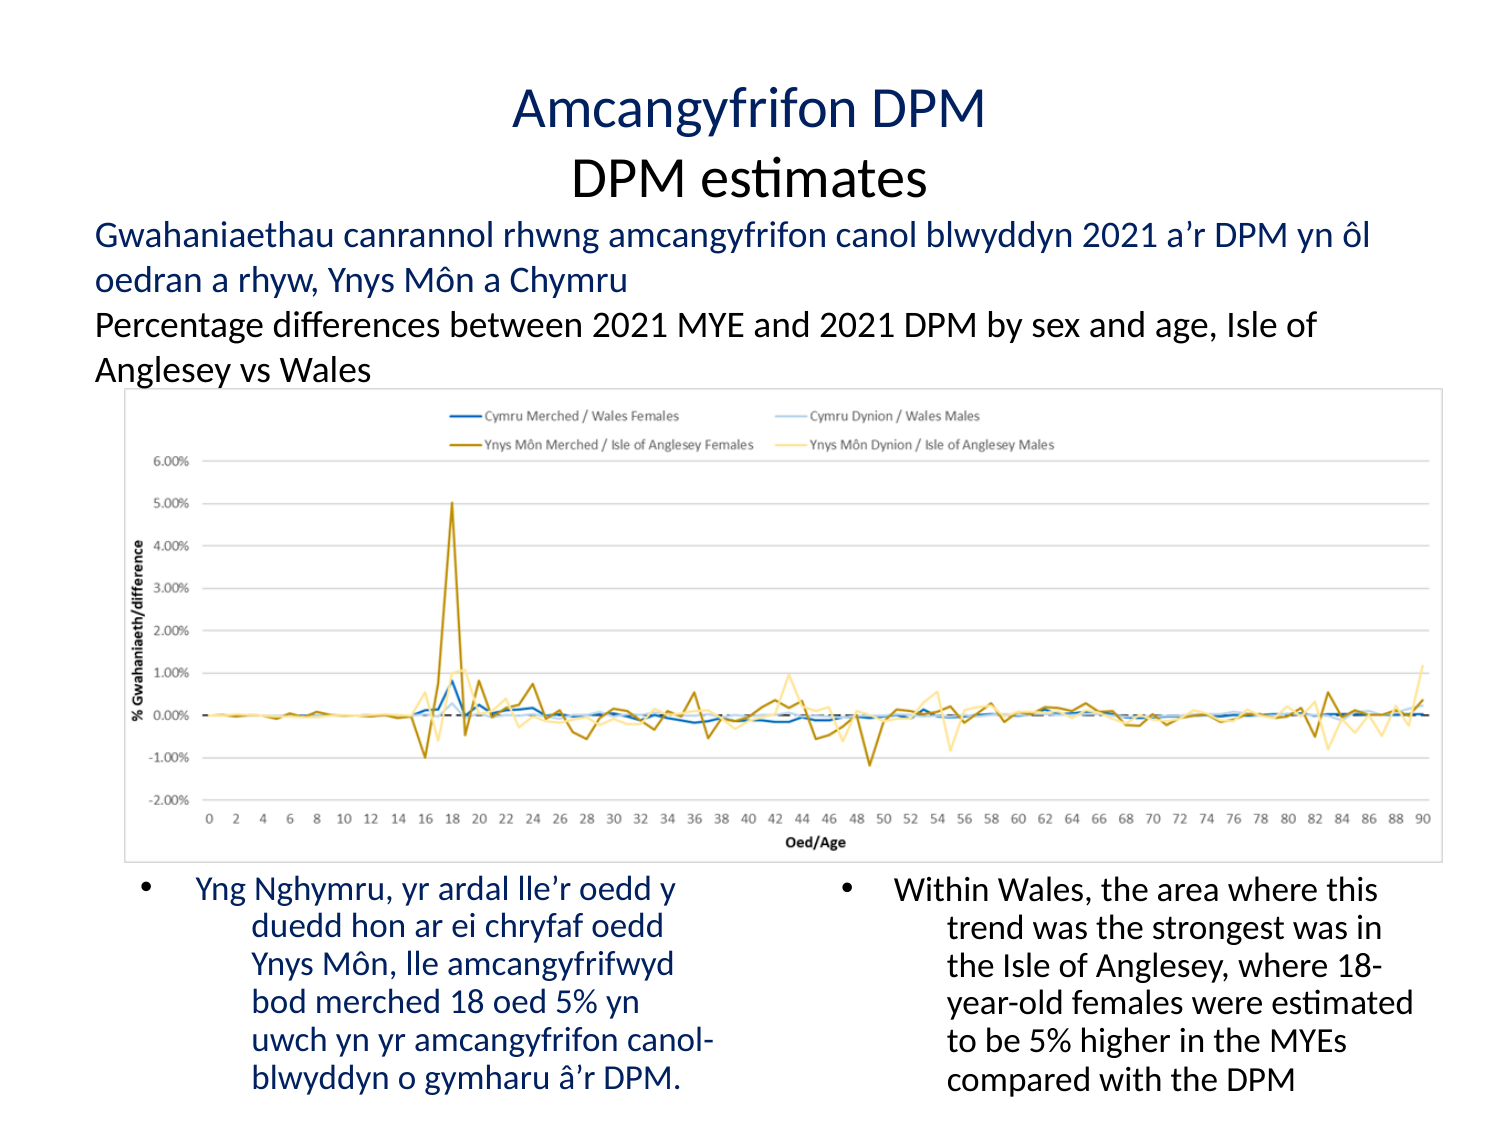

Amcangyfrifon DPM
DPM estimates
Gwahaniaethau canrannol rhwng amcangyfrifon canol blwyddyn 2021 a’r DPM yn ôl oedran a rhyw, Ynys Môn a Chymru
Percentage differences between 2021 MYE and 2021 DPM by sex and age, Isle of Anglesey vs Wales
Yng Nghymru, yr ardal lle’r oedd y duedd hon ar ei chryfaf oedd Ynys Môn, lle amcangyfrifwyd bod merched 18 oed 5% yn uwch yn yr amcangyfrifon canol-blwyddyn o gymharu â’r DPM.
# Within Wales, the area where this trend was the strongest was in the Isle of Anglesey, where 18-year-old females were estimated to be 5% higher in the MYEs compared with the DPM